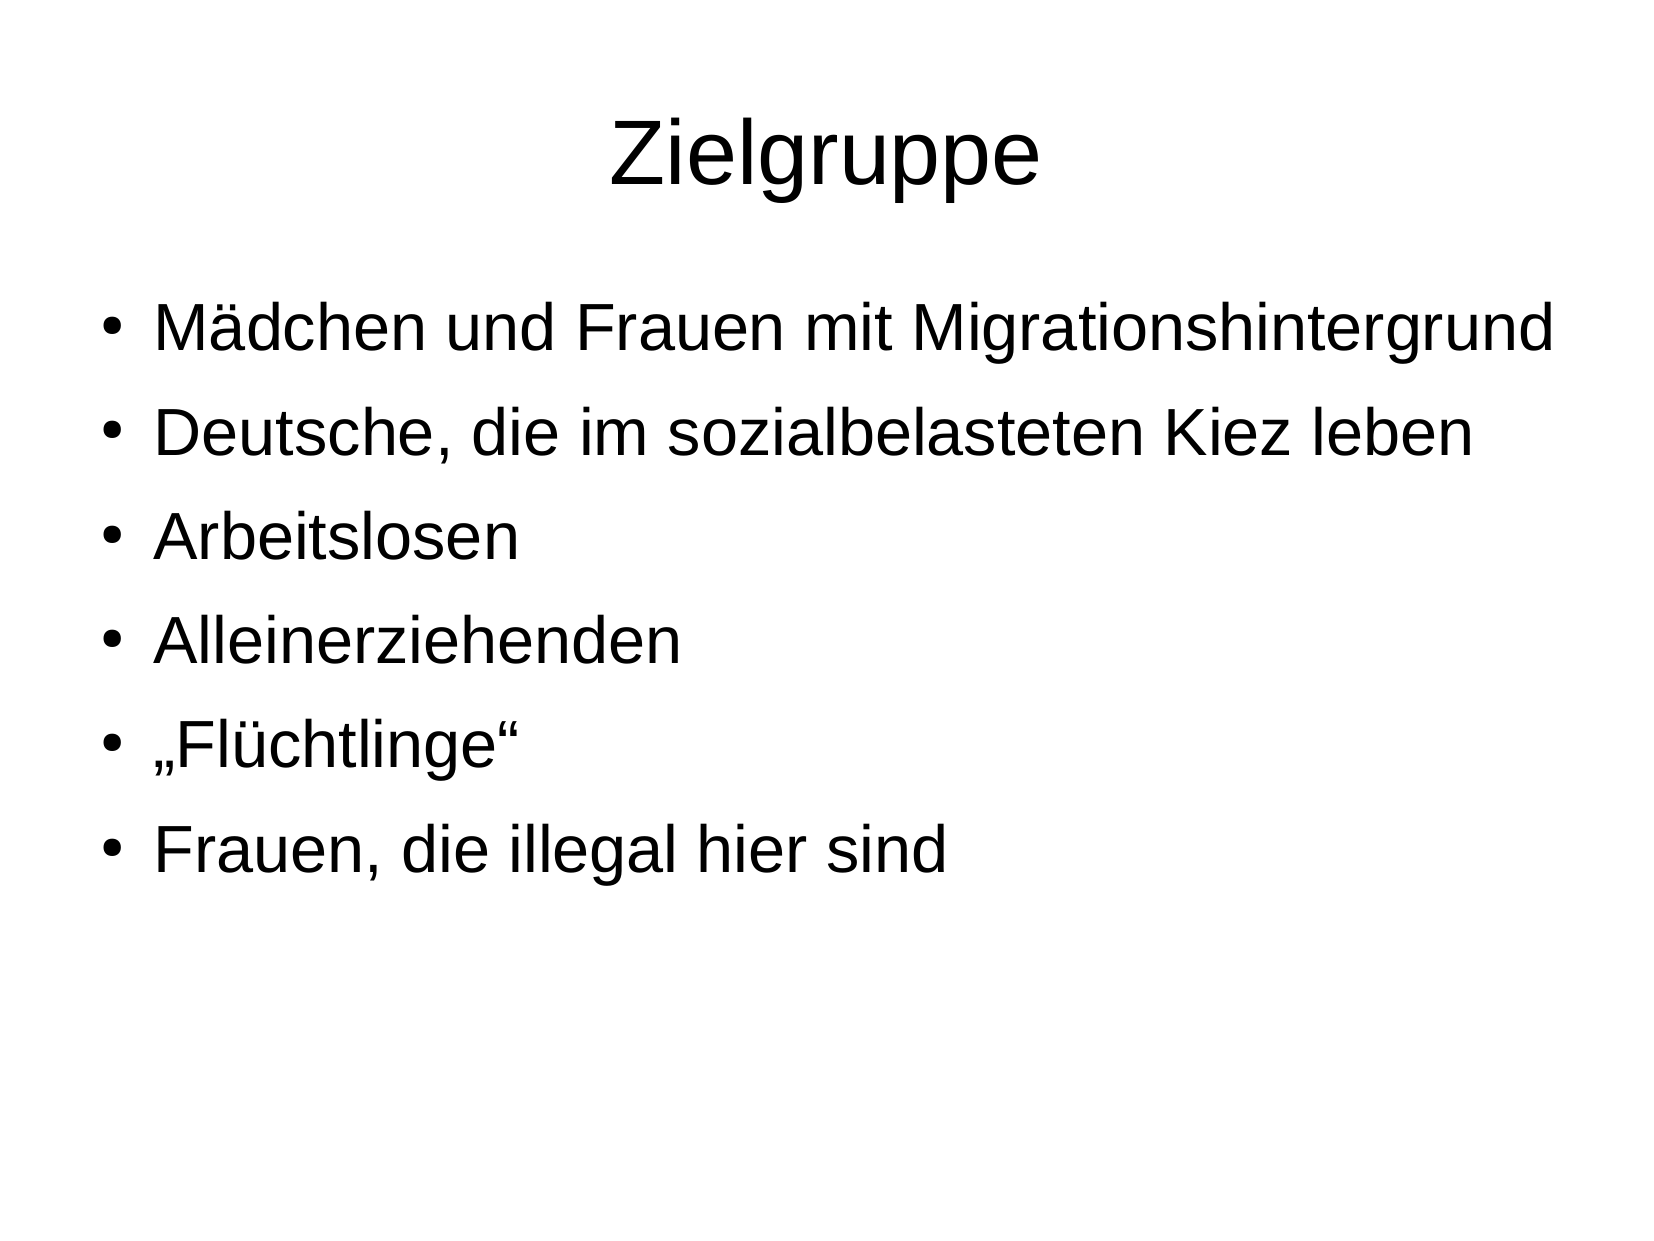

# Zielgruppe
Mädchen und Frauen mit Migrationshintergrund
Deutsche, die im sozialbelasteten Kiez leben
Arbeitslosen
Alleinerziehenden
„Flüchtlinge“
Frauen, die illegal hier sind